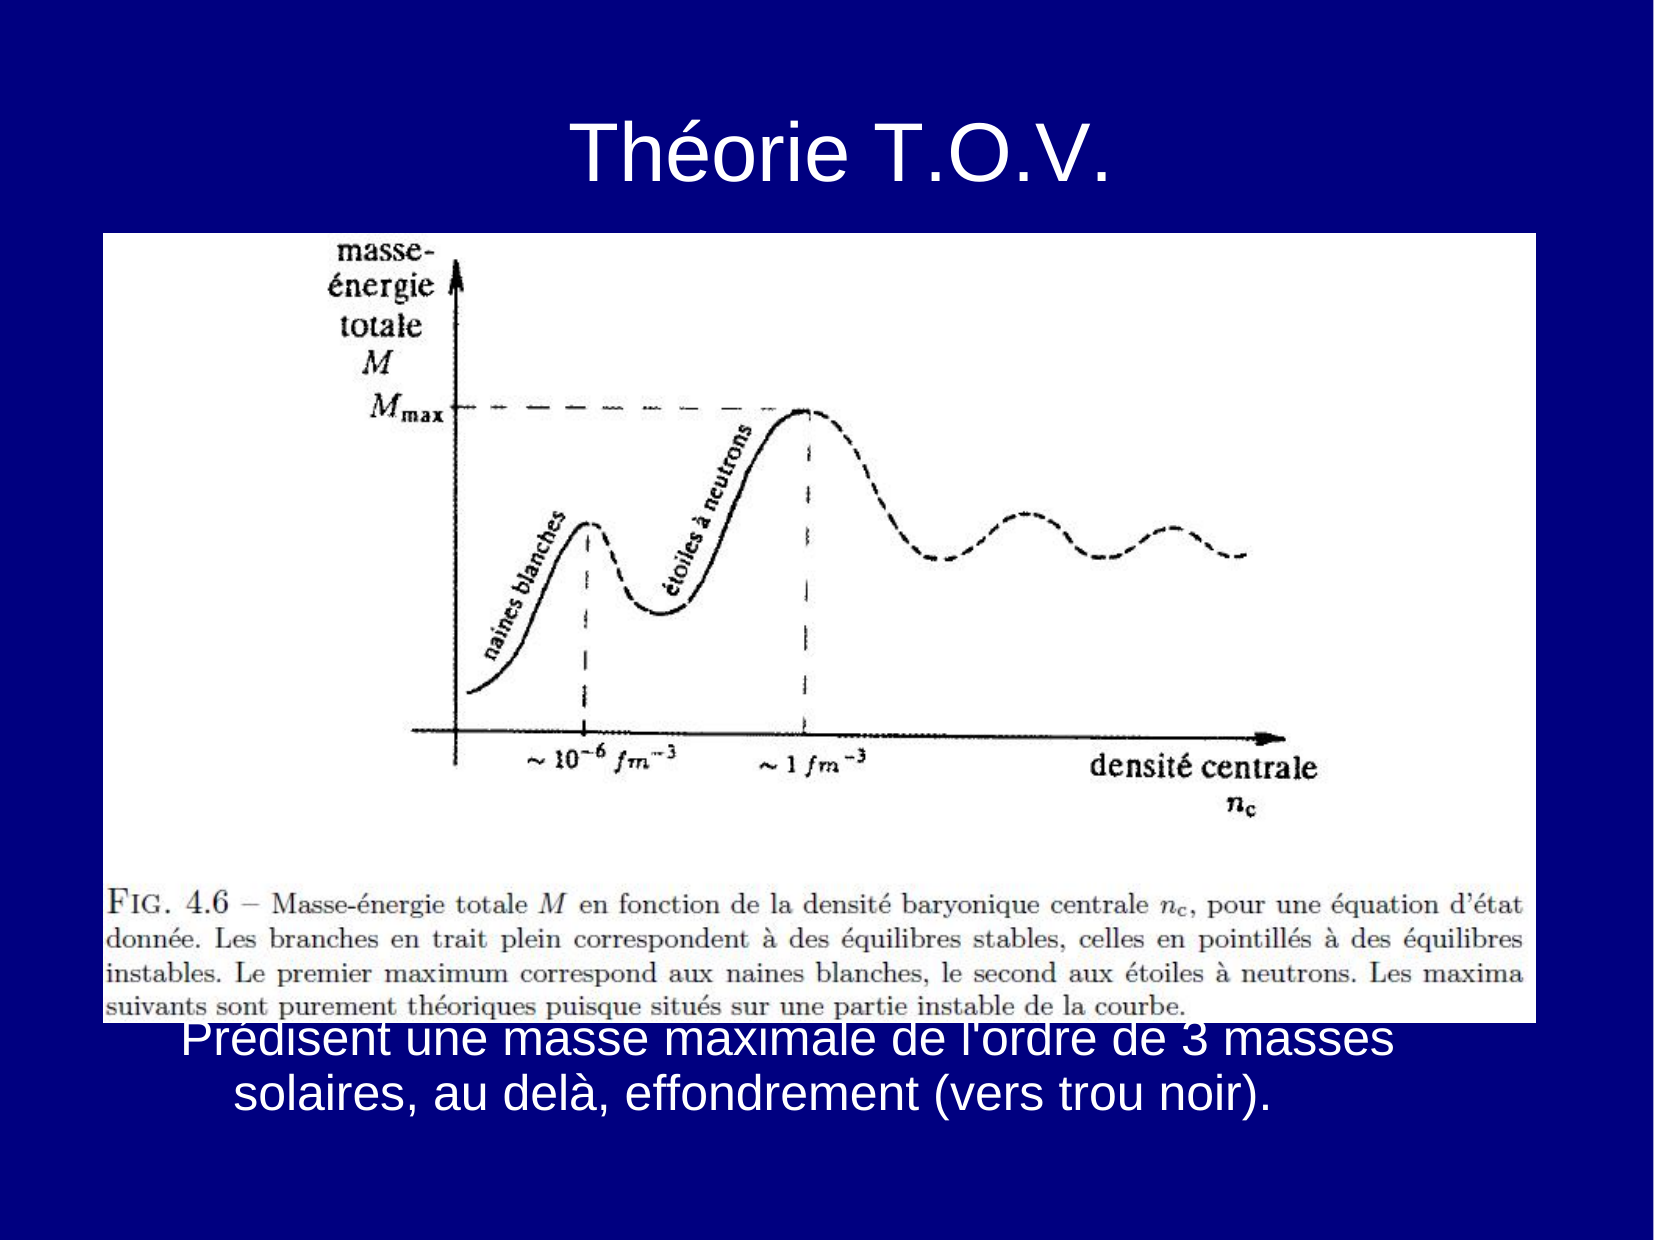

# Théorie T.O.V.
Prédisent une masse maximale de l'ordre de 3 masses solaires, au delà, effondrement (vers trou noir).